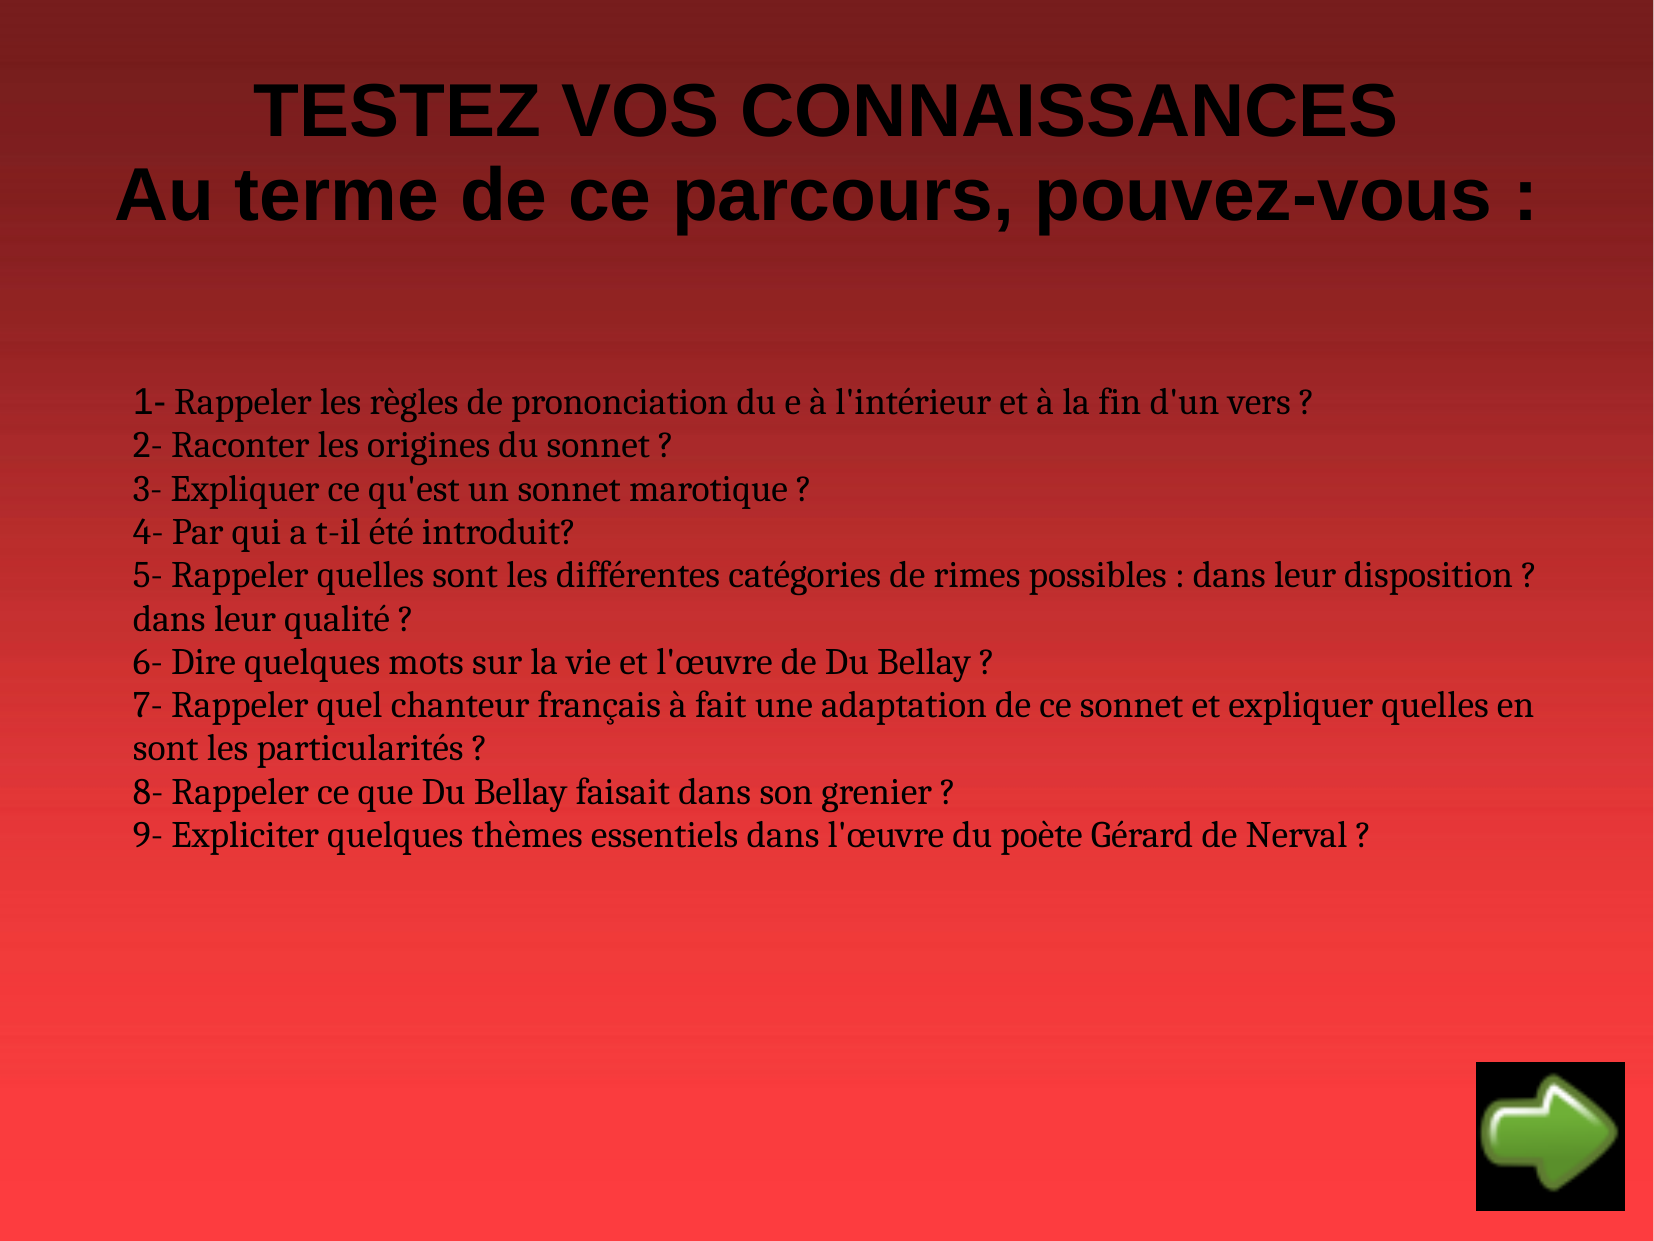

# TESTEZ VOS CONNAISSANCES Au terme de ce parcours, pouvez-vous :
1- Rappeler les règles de prononciation du e à l'intérieur et à la fin d'un vers ?
2- Raconter les origines du sonnet ?
3- Expliquer ce qu'est un sonnet marotique ?
4- Par qui a t-il été introduit?
5- Rappeler quelles sont les différentes catégories de rimes possibles : dans leur disposition ? dans leur qualité ?
6- Dire quelques mots sur la vie et l'œuvre de Du Bellay ?
7- Rappeler quel chanteur français à fait une adaptation de ce sonnet et expliquer quelles en sont les particularités ?
8- Rappeler ce que Du Bellay faisait dans son grenier ?
9- Expliciter quelques thèmes essentiels dans l'œuvre du poète Gérard de Nerval ?